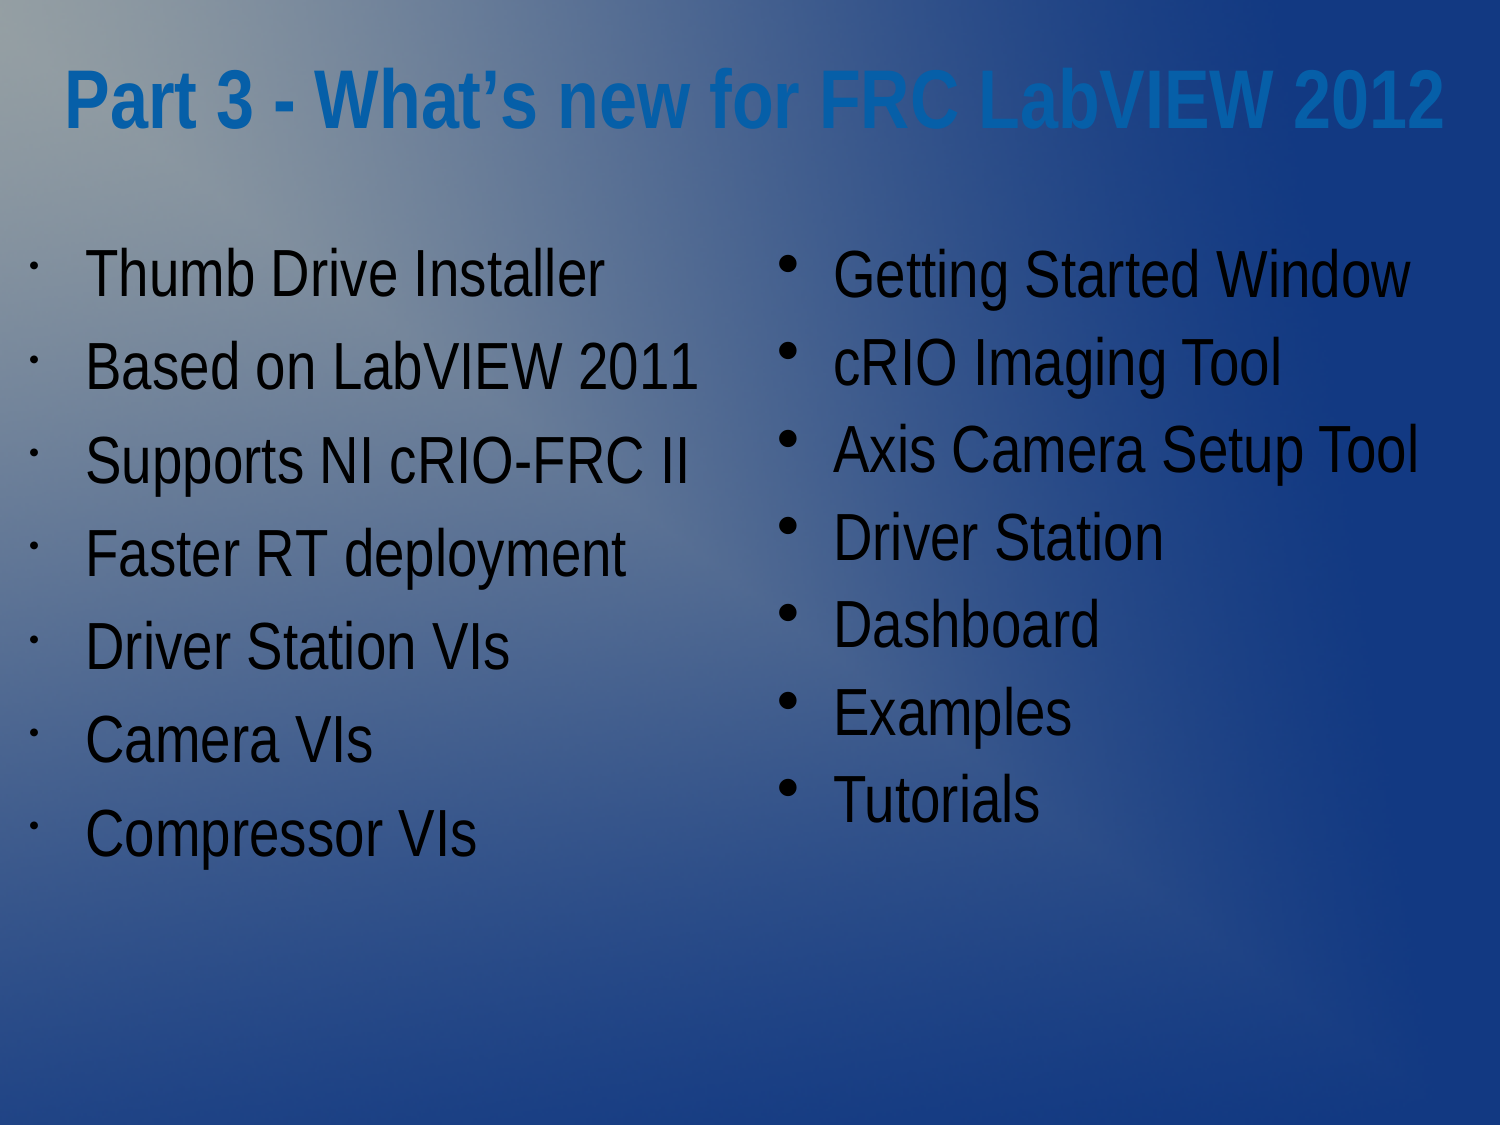

# Part 3 - What’s new for FRC LabVIEW 2012
Thumb Drive Installer
Based on LabVIEW 2011
Supports NI cRIO-FRC II
Faster RT deployment
Driver Station VIs
Camera VIs
Compressor VIs
Getting Started Window
cRIO Imaging Tool
Axis Camera Setup Tool
Driver Station
Dashboard
Examples
Tutorials